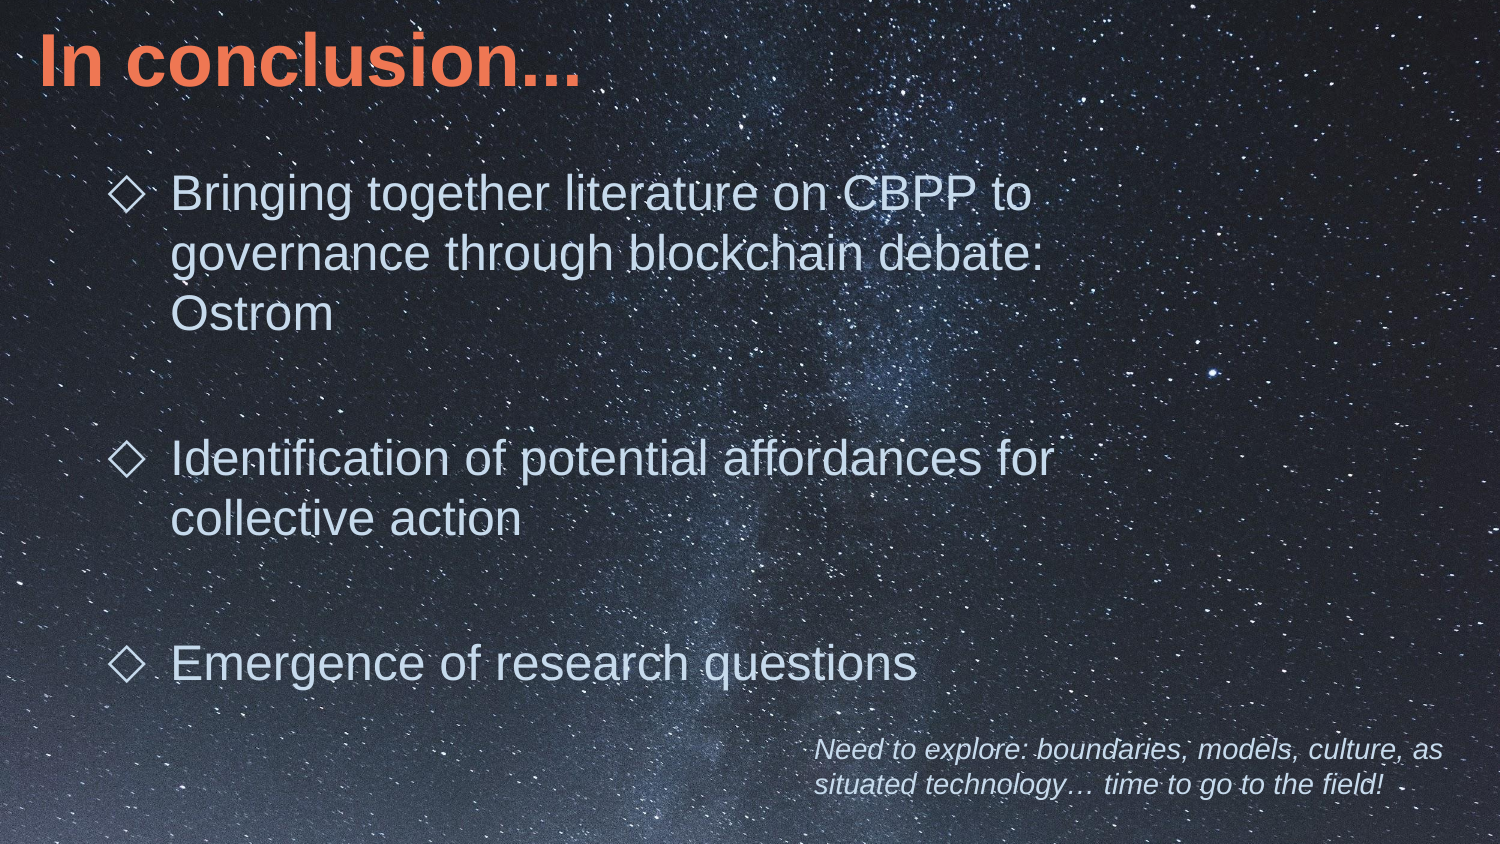

In conclusion...
# Bringing together literature on CBPP to governance through blockchain debate: Ostrom
Identification of potential affordances for collective action
Emergence of research questions
Need to explore: boundaries, models, culture, as situated technology… time to go to the field!